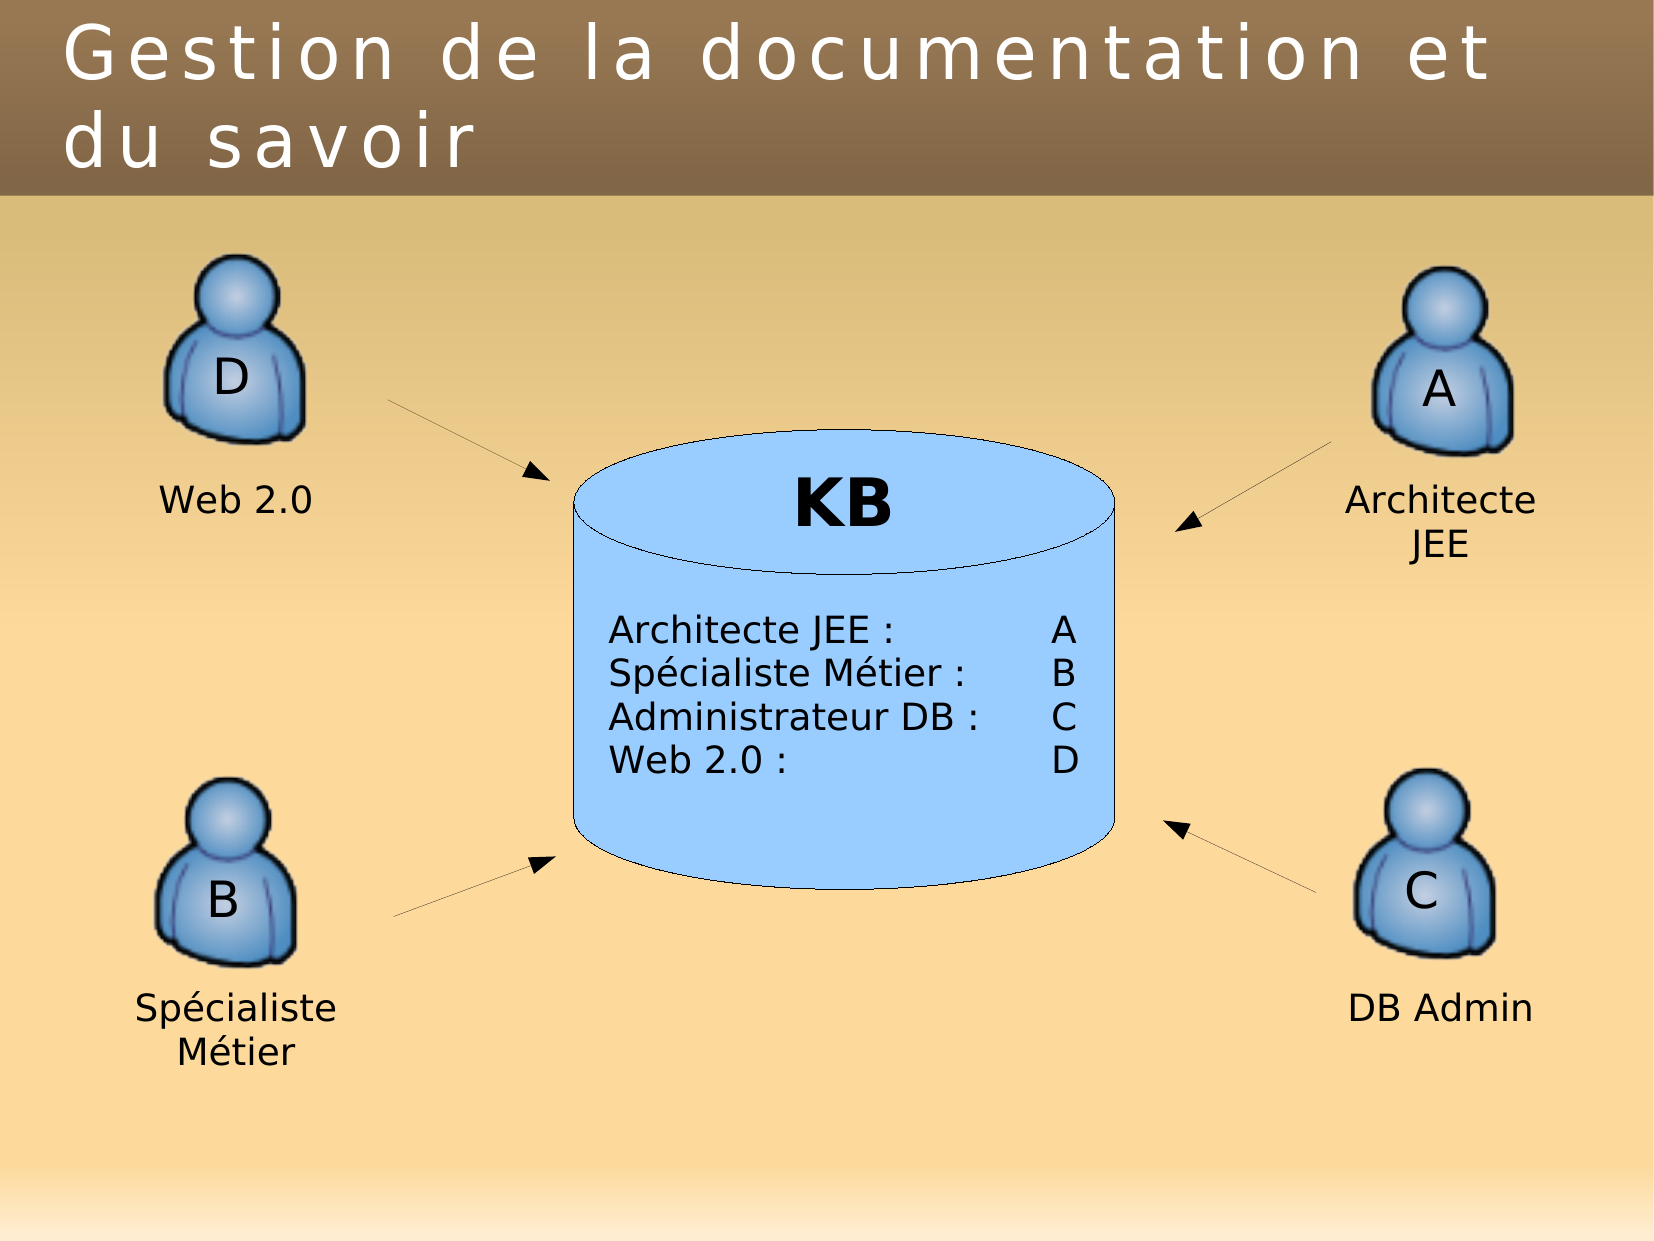

# Gestion de la documentation et du savoir
D
Web 2.0
A
Architecte JEE
Architecte JEE : 		A
Spécialiste Métier : 	B
Administrateur DB : 	C
Web 2.0 :				D
KB
C
DB Admin
B
Spécialiste
Métier